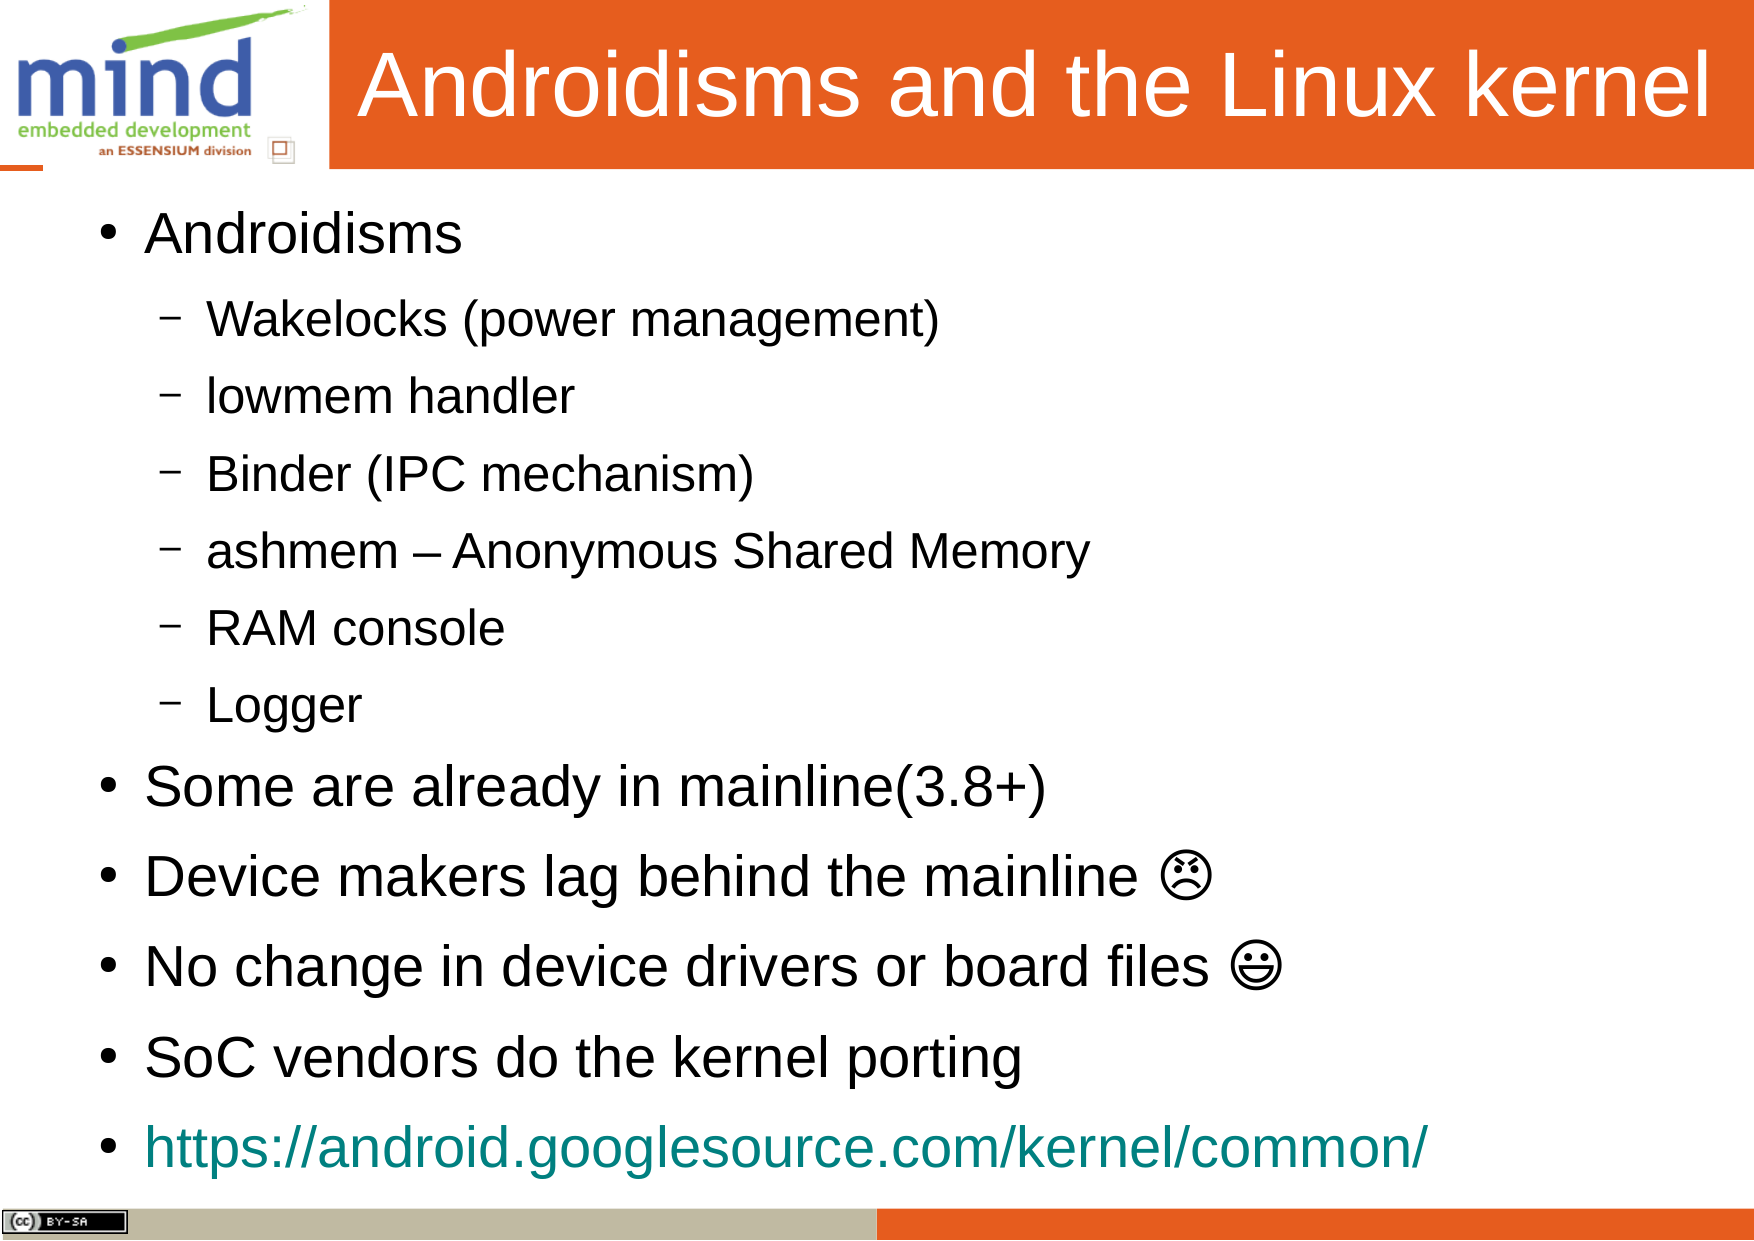

# Androidisms and the Linux kernel
Androidisms
Wakelocks (power management)
lowmem handler
Binder (IPC mechanism)
ashmem – Anonymous Shared Memory
RAM console
Logger
Some are already in mainline(3.8+)
Device makers lag behind the mainline 😠
No change in device drivers or board files 😃
SoC vendors do the kernel porting
https://android.googlesource.com/kernel/common/